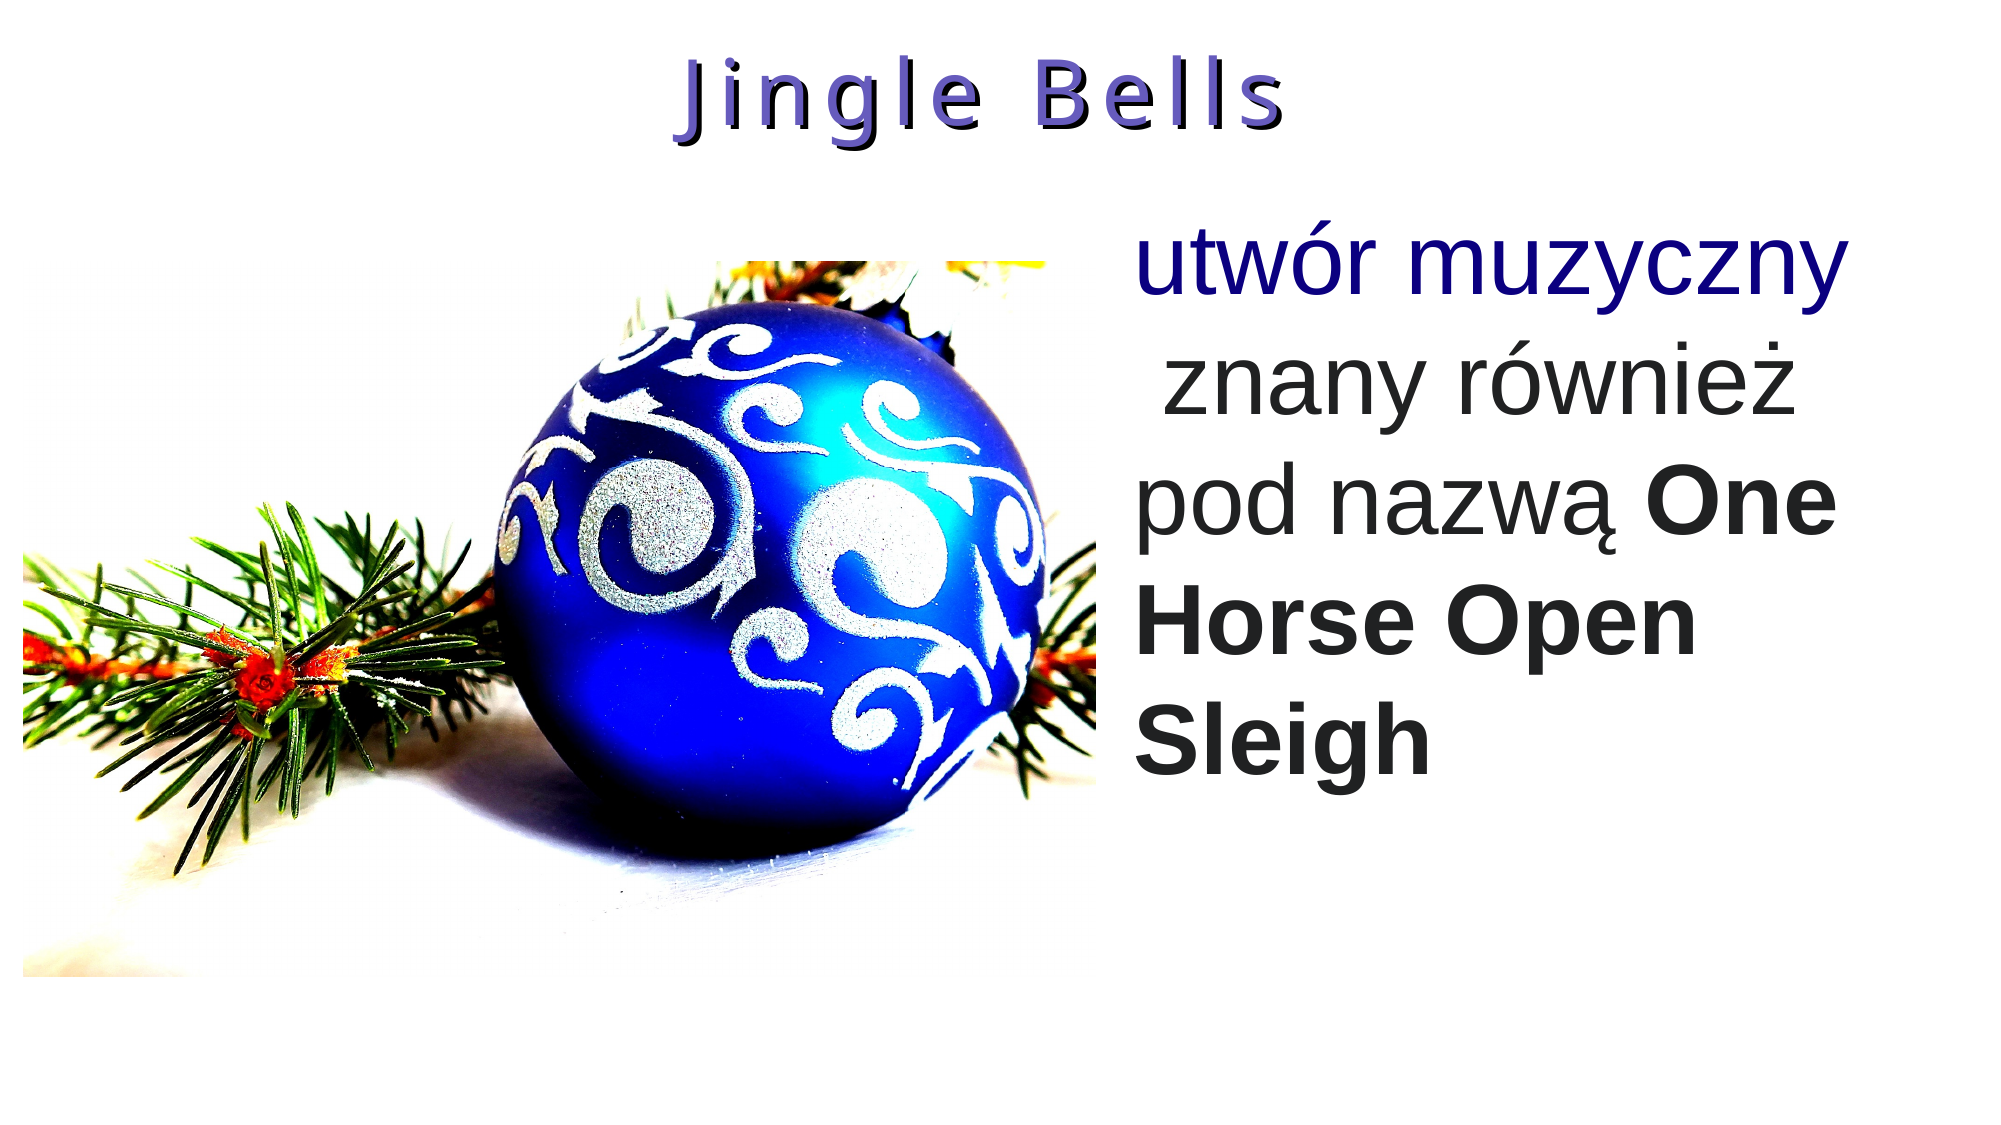

# Jingle Bells
utwór muzyczny znany również pod nazwą One Horse Open Sleigh